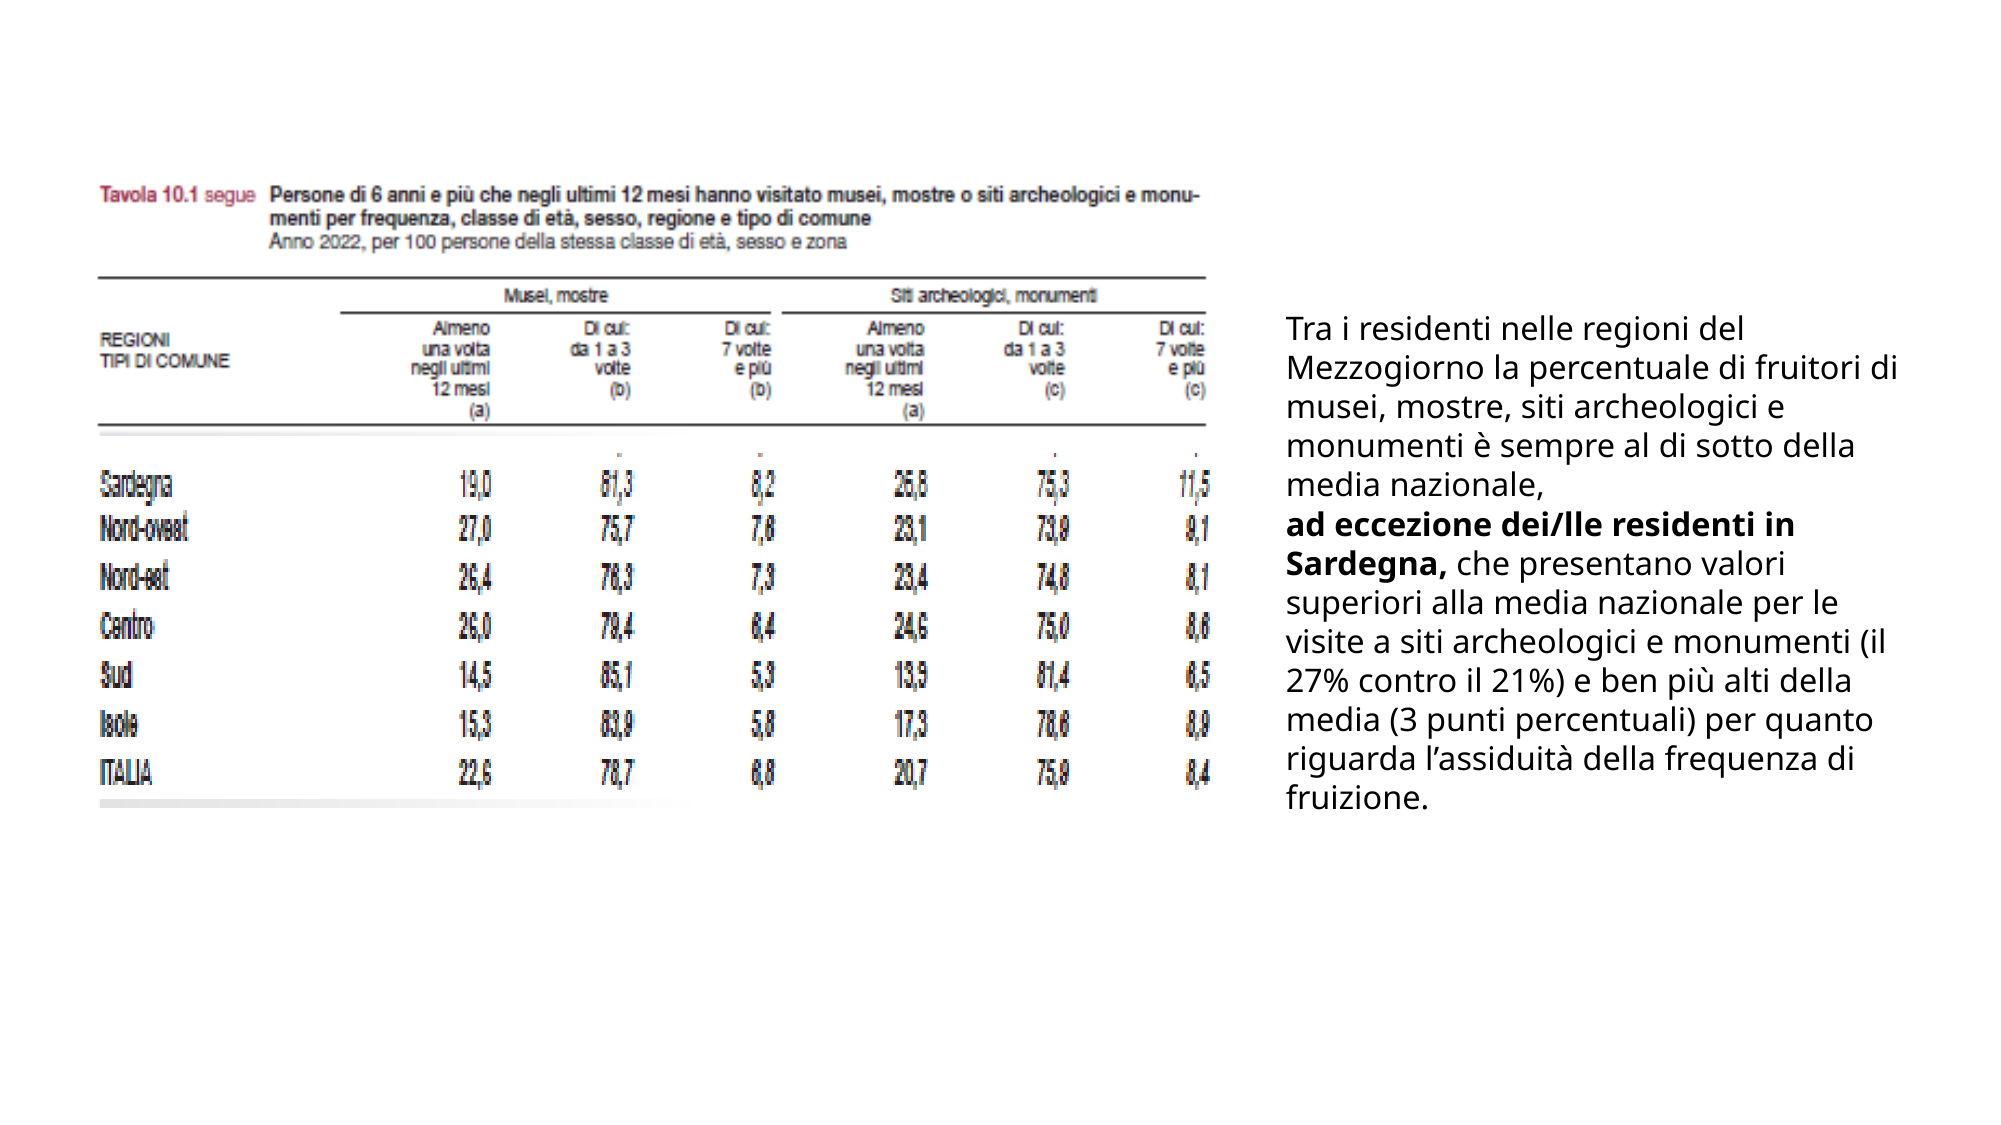

# Tra i residenti nelle regioni del Mezzogiorno la percentuale di fruitori di musei, mostre, siti archeologici e monumenti è sempre al di sotto della media nazionale,
ad eccezione dei/lle residenti in Sardegna, che presentano valori superiori alla media nazionale per le visite a siti archeologici e monumenti (il 27% contro il 21%) e ben più alti della media (3 punti percentuali) per quanto riguarda l’assiduità della frequenza di fruizione.